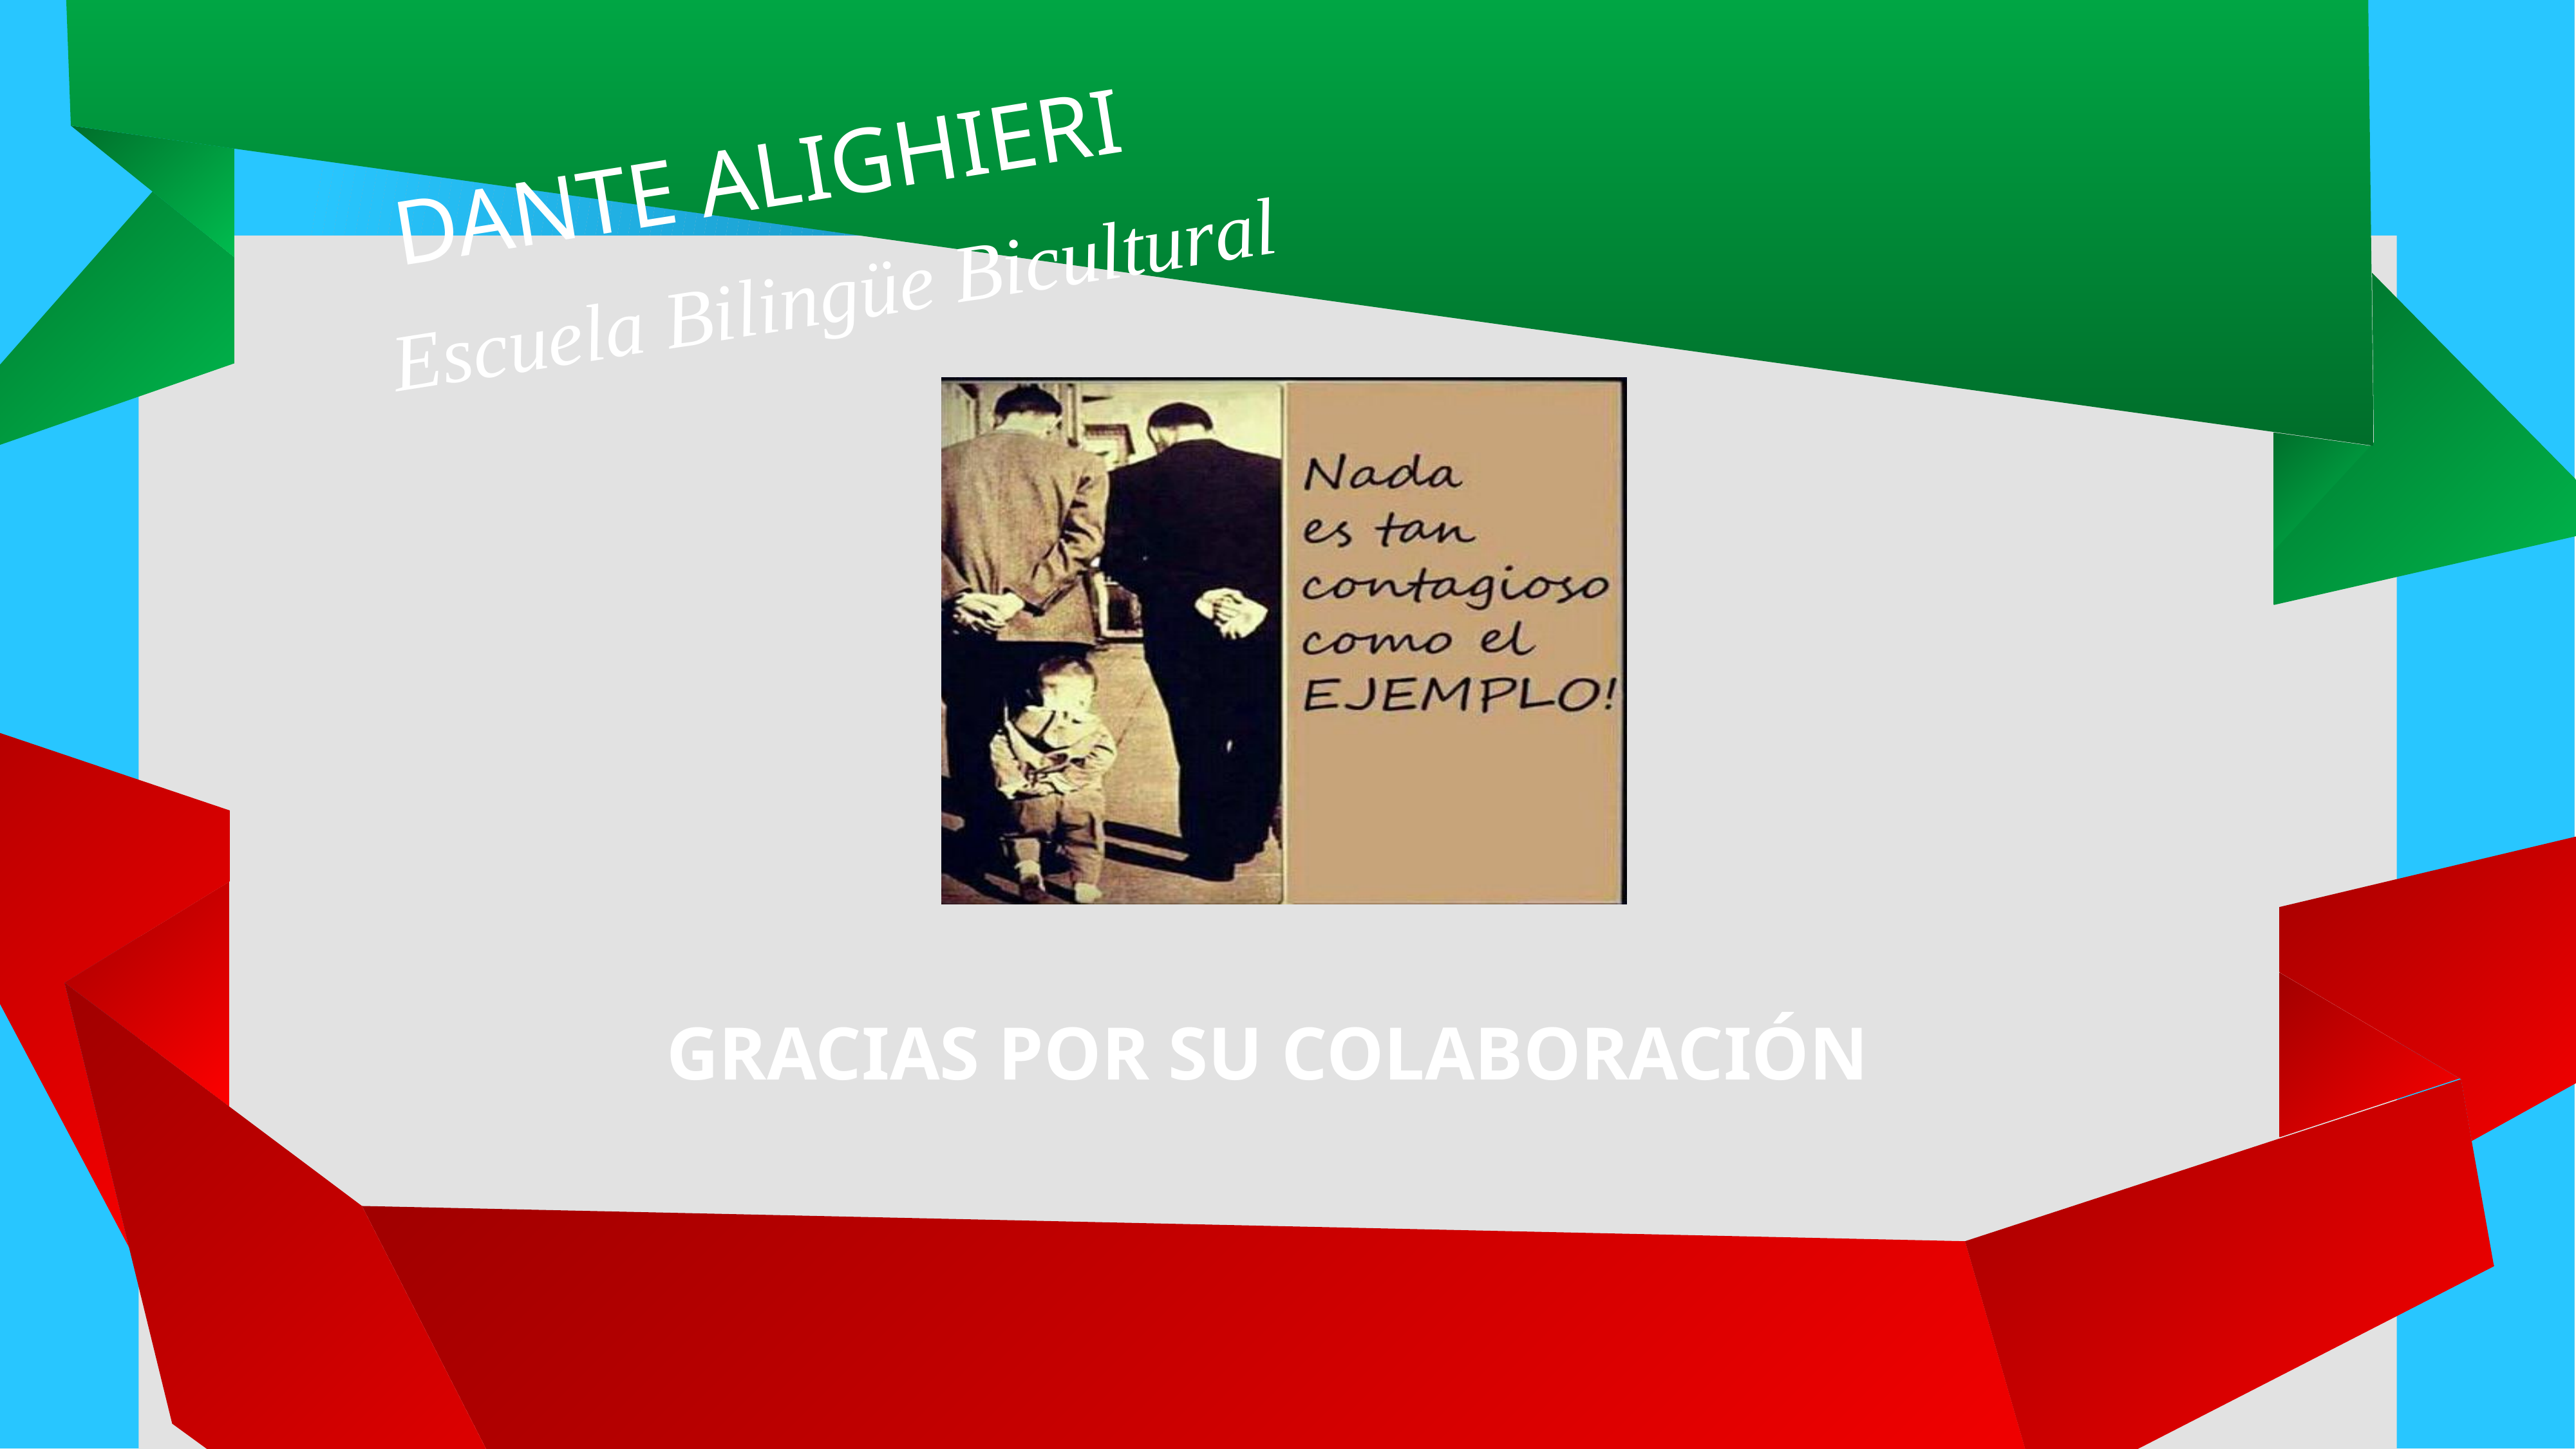

DANTE ALIGHIERI
Escuela Bilingüe Bicultural
GRACIAS POR SU COLABORACIÓN